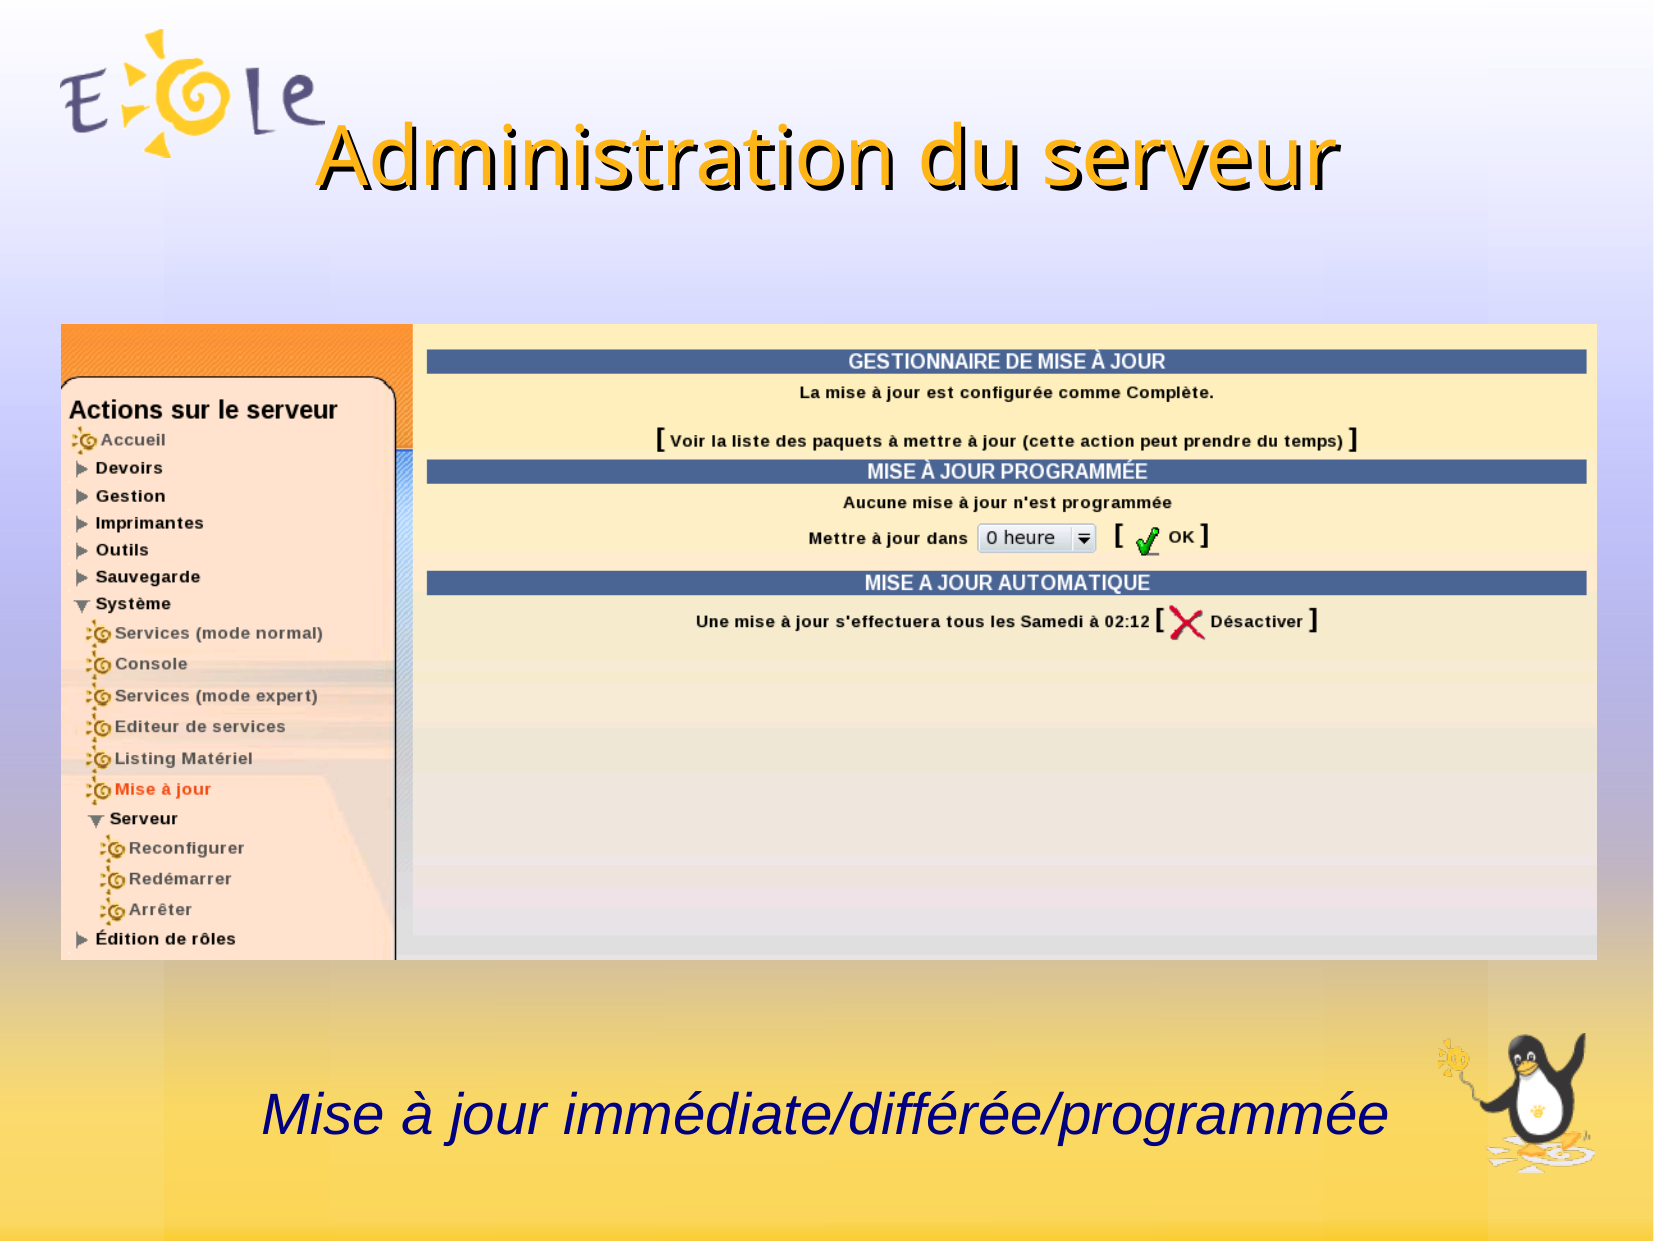

# Administration du serveur
Mise à jour immédiate/différée/programmée